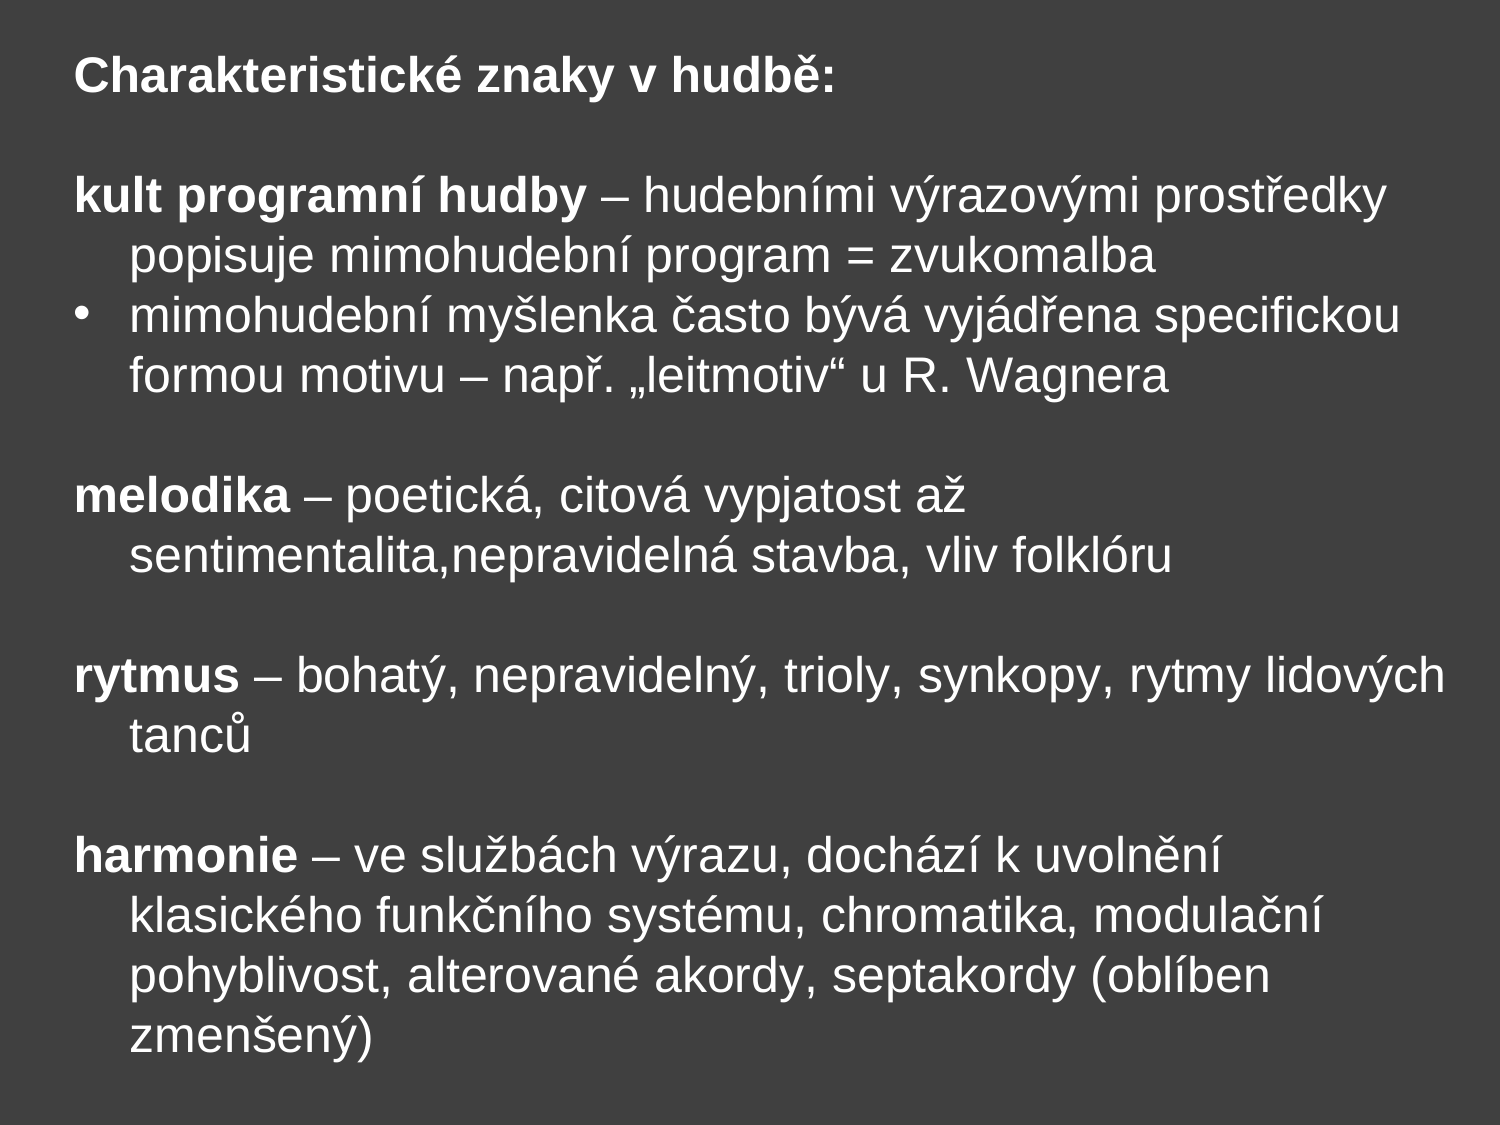

# Charakteristické znaky v hudbě:
kult programní hudby – hudebními výrazovými prostředky popisuje mimohudební program = zvukomalba
mimohudební myšlenka často bývá vyjádřena specifickou formou motivu – např. „leitmotiv“ u R. Wagnera
melodika – poetická, citová vypjatost až sentimentalita,nepravidelná stavba, vliv folklóru
rytmus – bohatý, nepravidelný, trioly, synkopy, rytmy lidových tanců
harmonie – ve službách výrazu, dochází k uvolnění klasického funkčního systému, chromatika, modulační pohyblivost, alterované akordy, septakordy (oblíben zmenšený)